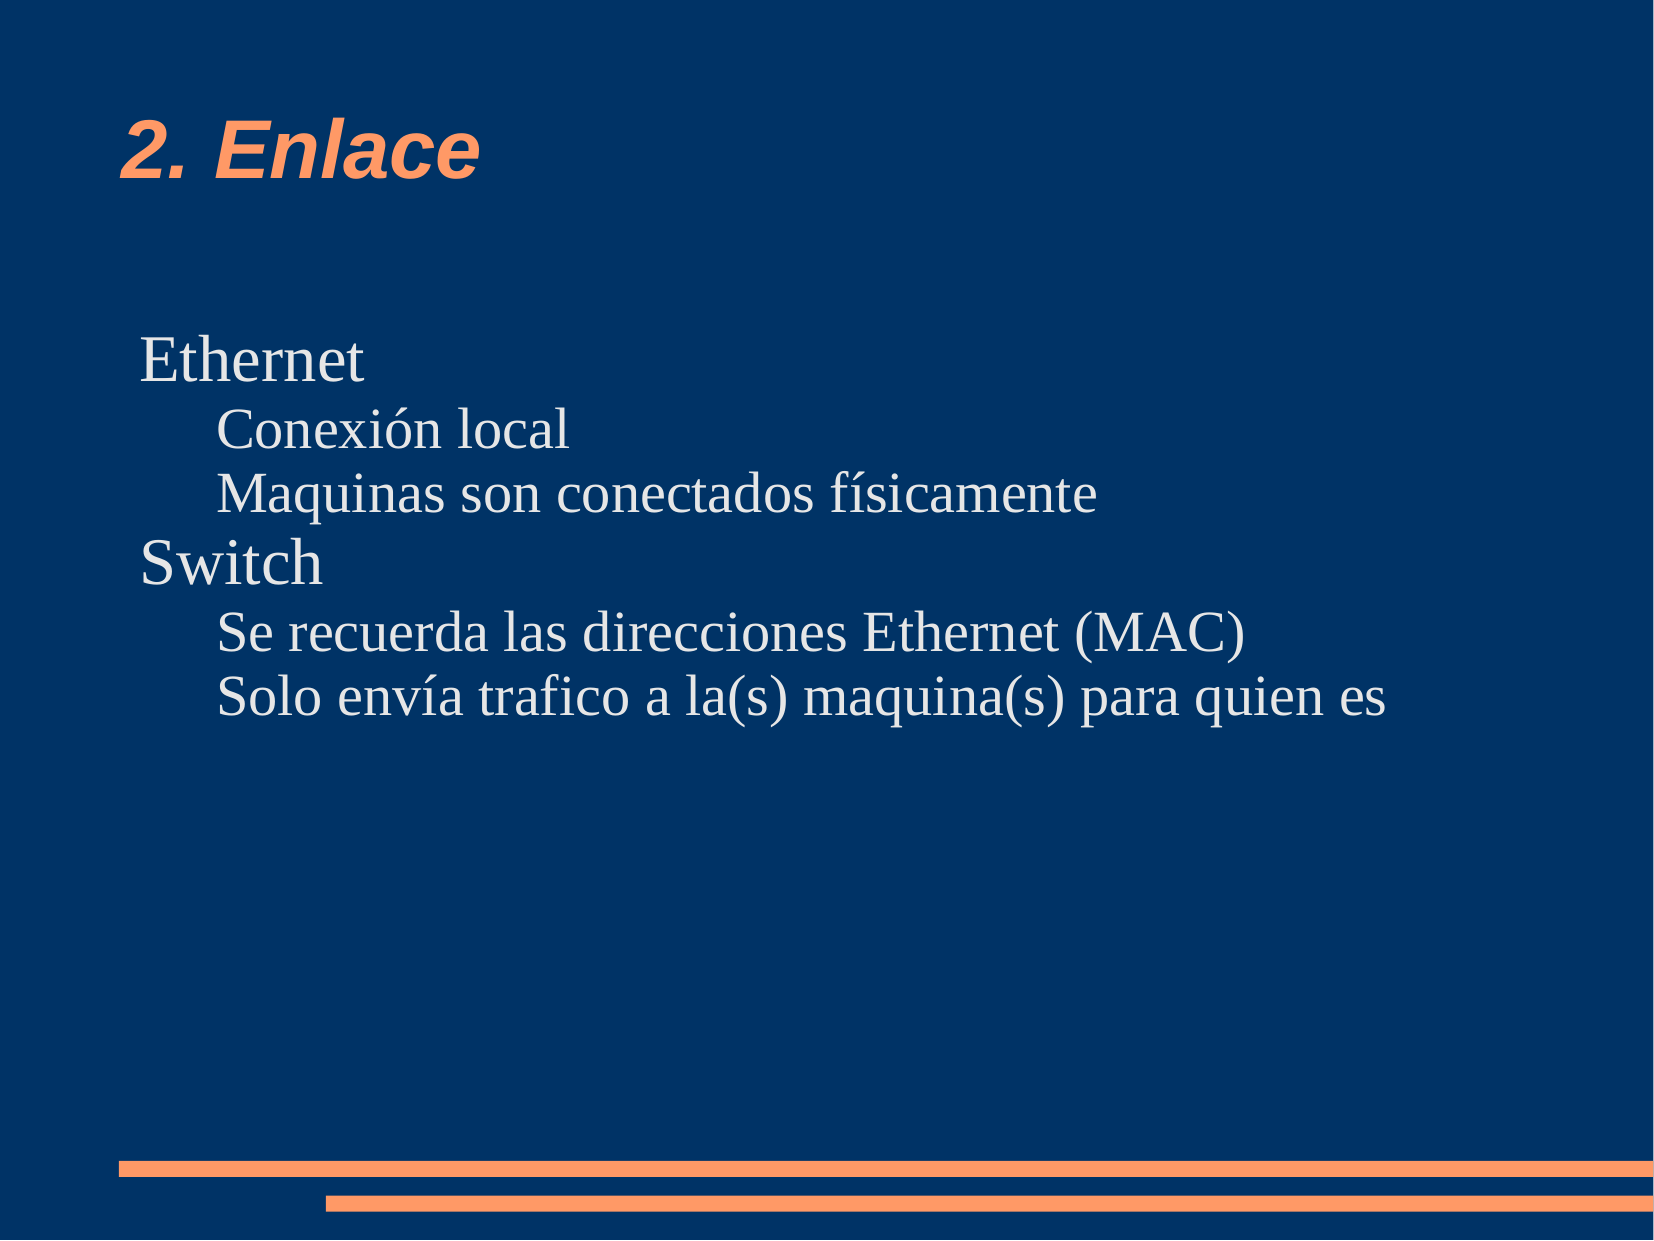

# 2. Enlace
Ethernet
Conexión local
Maquinas son conectados físicamente
Switch
Se recuerda las direcciones Ethernet (MAC)
Solo envía trafico a la(s) maquina(s) para quien es